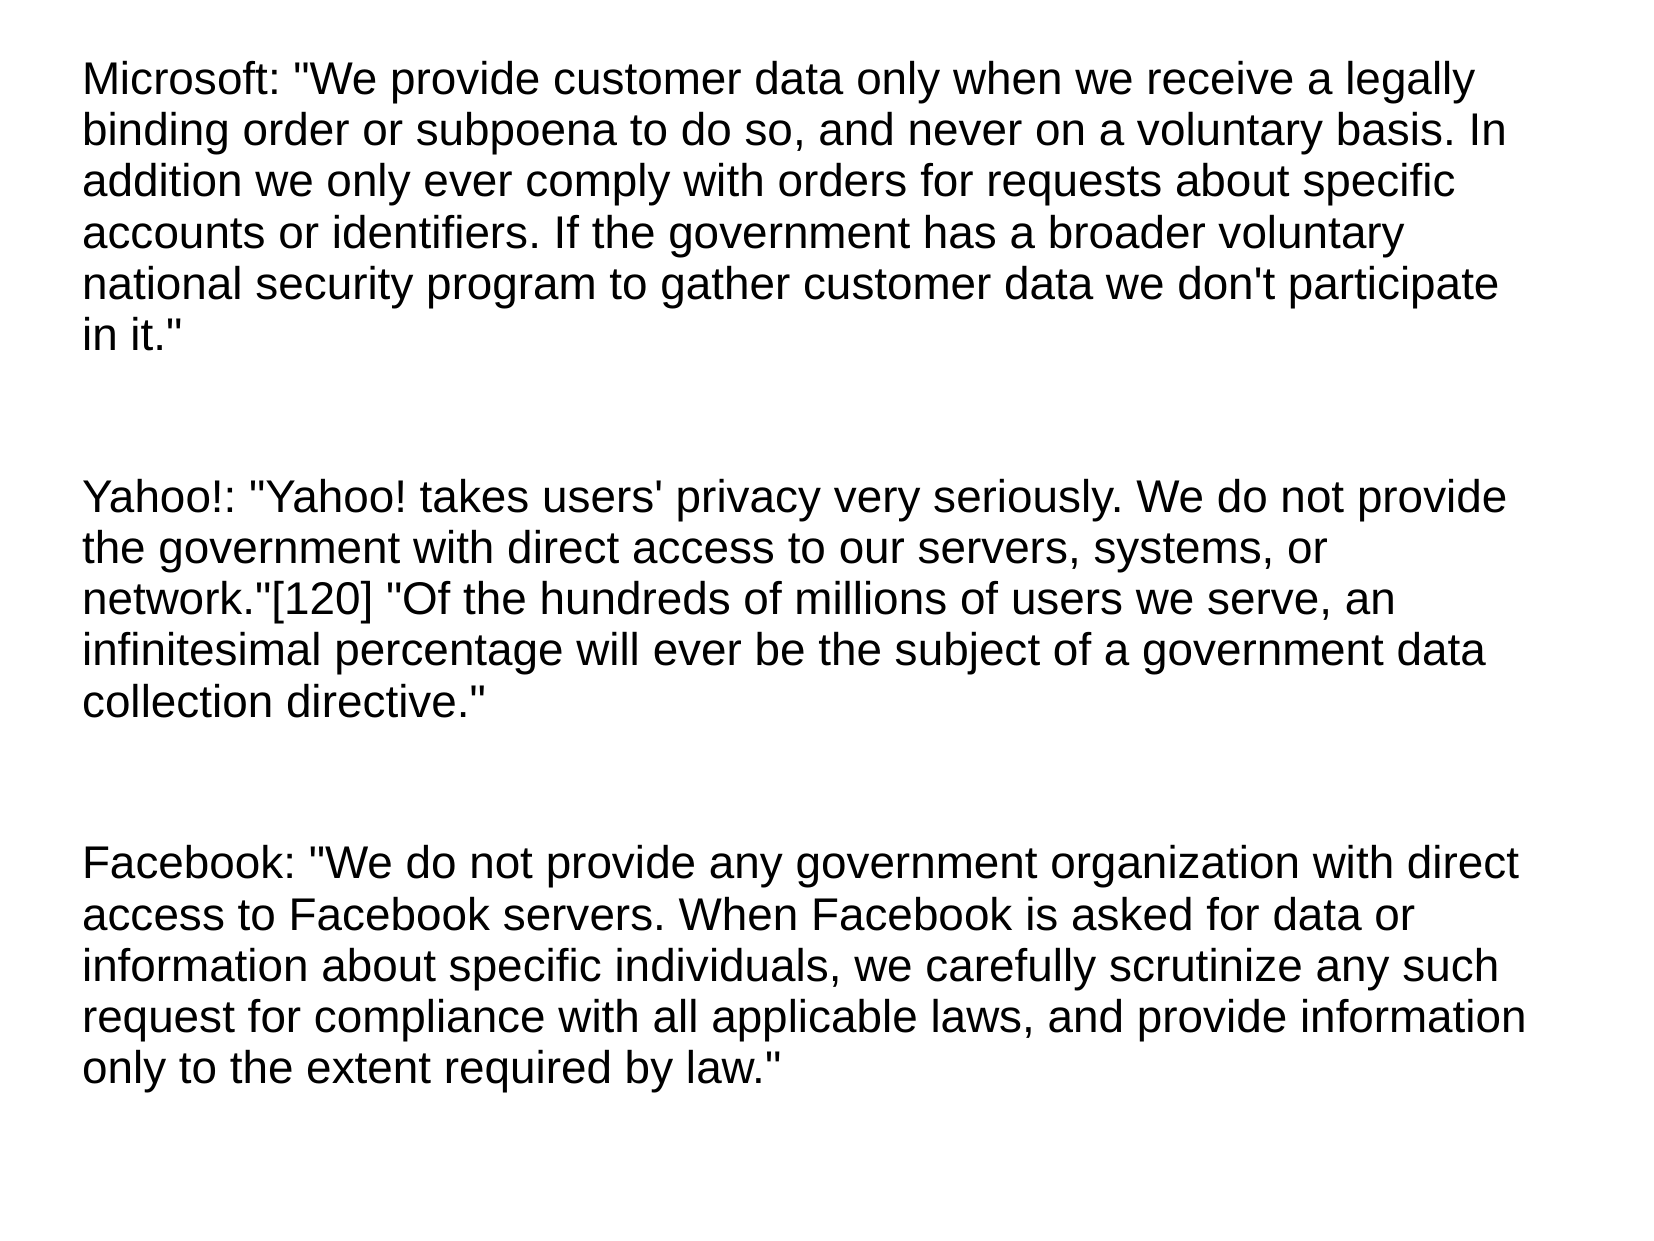

# Microsoft: "We provide customer data only when we receive a legally binding order or subpoena to do so, and never on a voluntary basis. In addition we only ever comply with orders for requests about specific accounts or identifiers. If the government has a broader voluntary national security program to gather customer data we don't participate in it."
Yahoo!: "Yahoo! takes users' privacy very seriously. We do not provide the government with direct access to our servers, systems, or network."[120] "Of the hundreds of millions of users we serve, an infinitesimal percentage will ever be the subject of a government data collection directive."
Facebook: "We do not provide any government organization with direct access to Facebook servers. When Facebook is asked for data or information about specific individuals, we carefully scrutinize any such request for compliance with all applicable laws, and provide information only to the extent required by law."